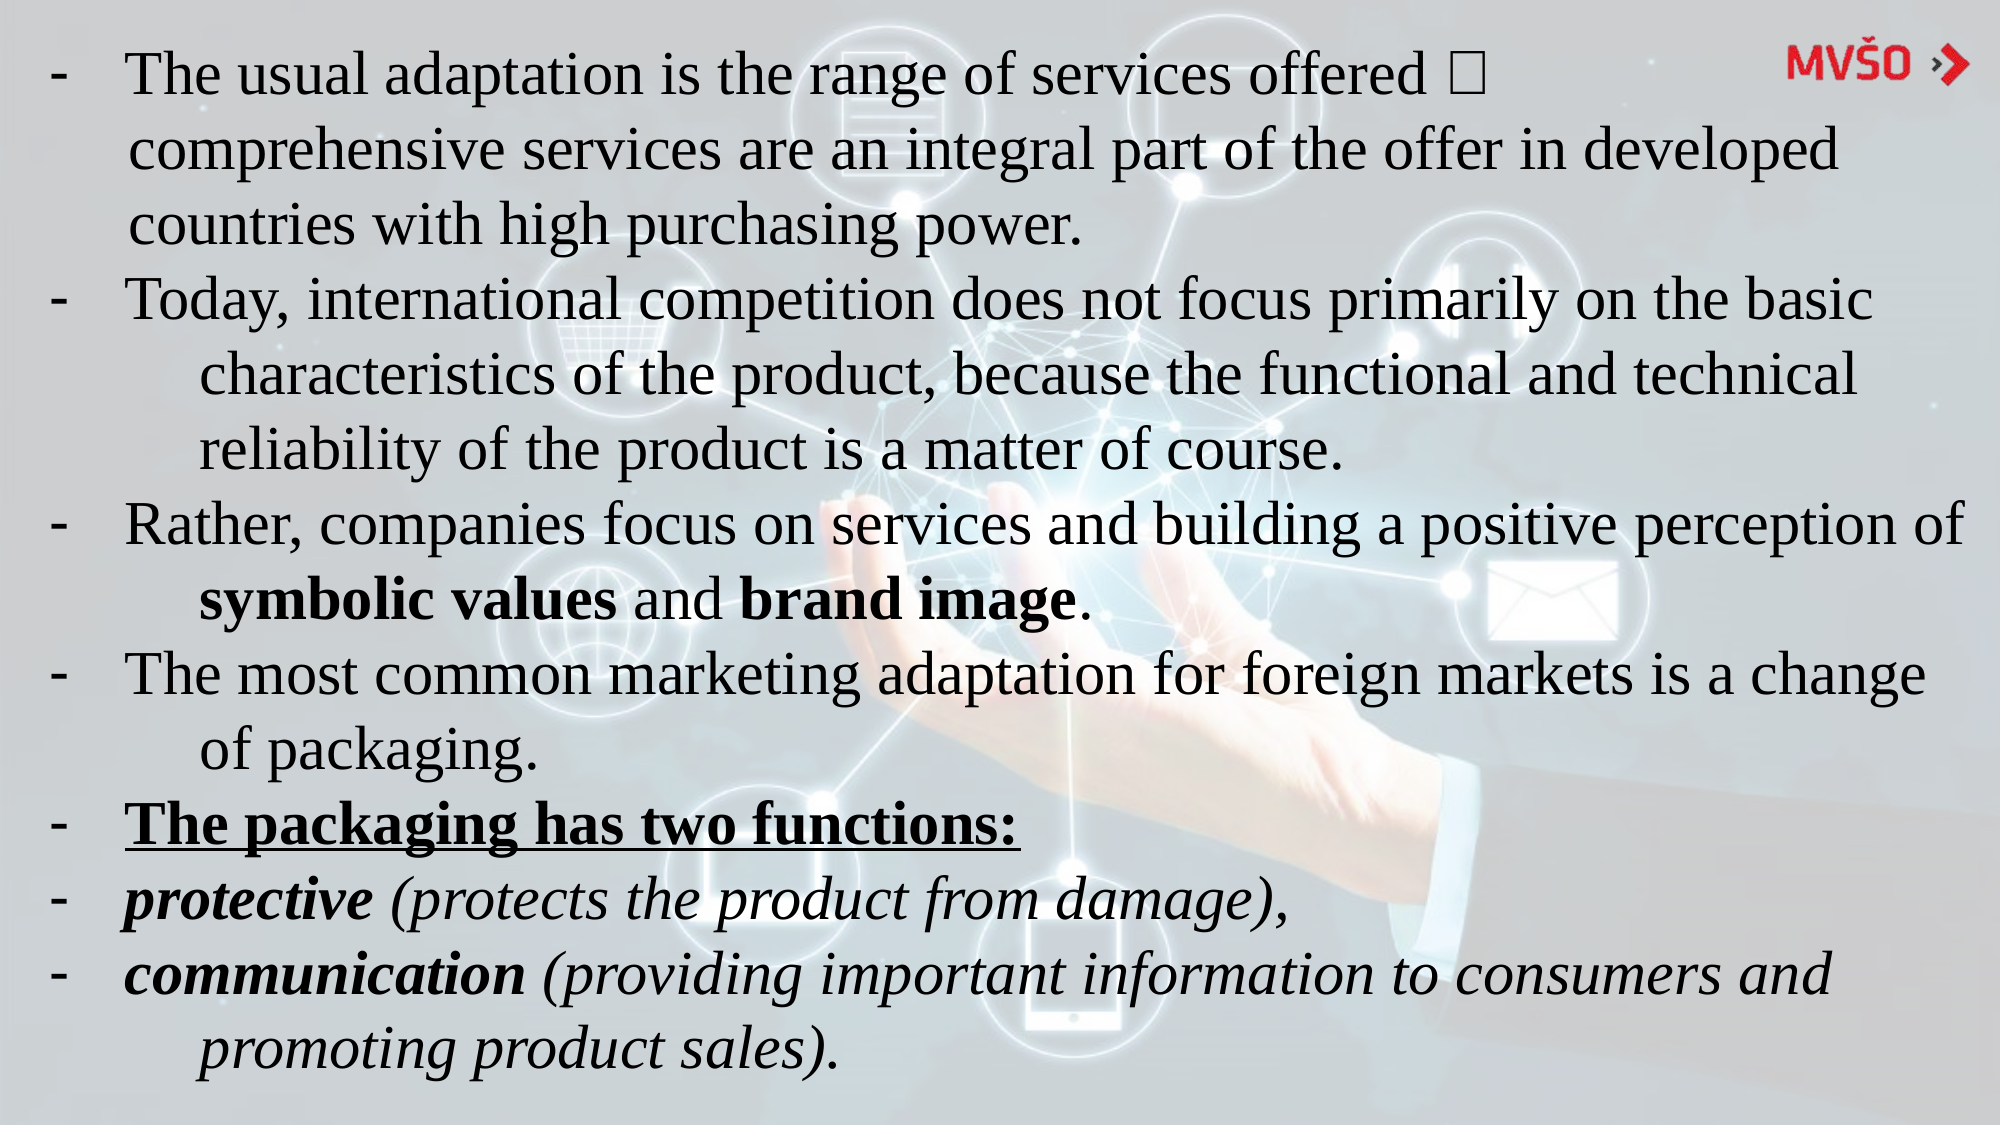

The usual adaptation is the range of services offered 
 comprehensive services are an integral part of the offer in developed
 countries with high purchasing power.
Today, international competition does not focus primarily on the basic characteristics of the product, because the functional and technical reliability of the product is a matter of course.
Rather, companies focus on services and building a positive perception of symbolic values and brand image.
The most common marketing adaptation for foreign markets is a change of packaging.
The packaging has two functions:
protective (protects the product from damage),
communication (providing important information to consumers and promoting product sales).